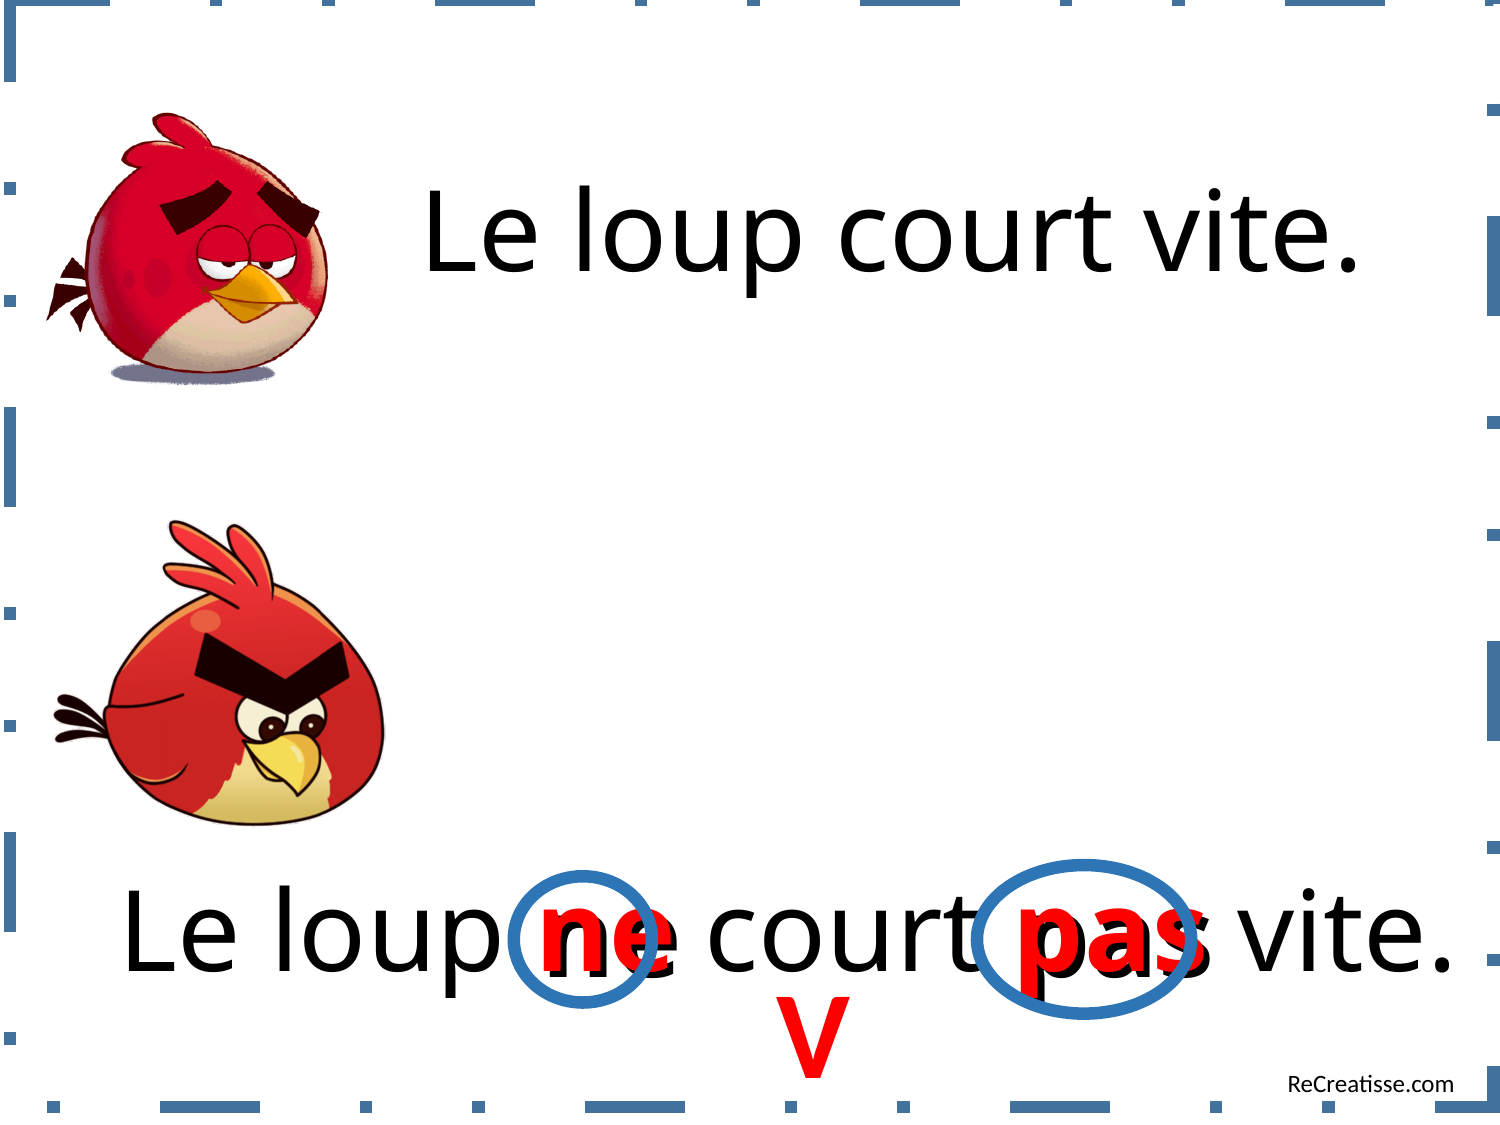

Le loup court vite.
Le loup ne court pas vite.
V
ReCreatisse.com